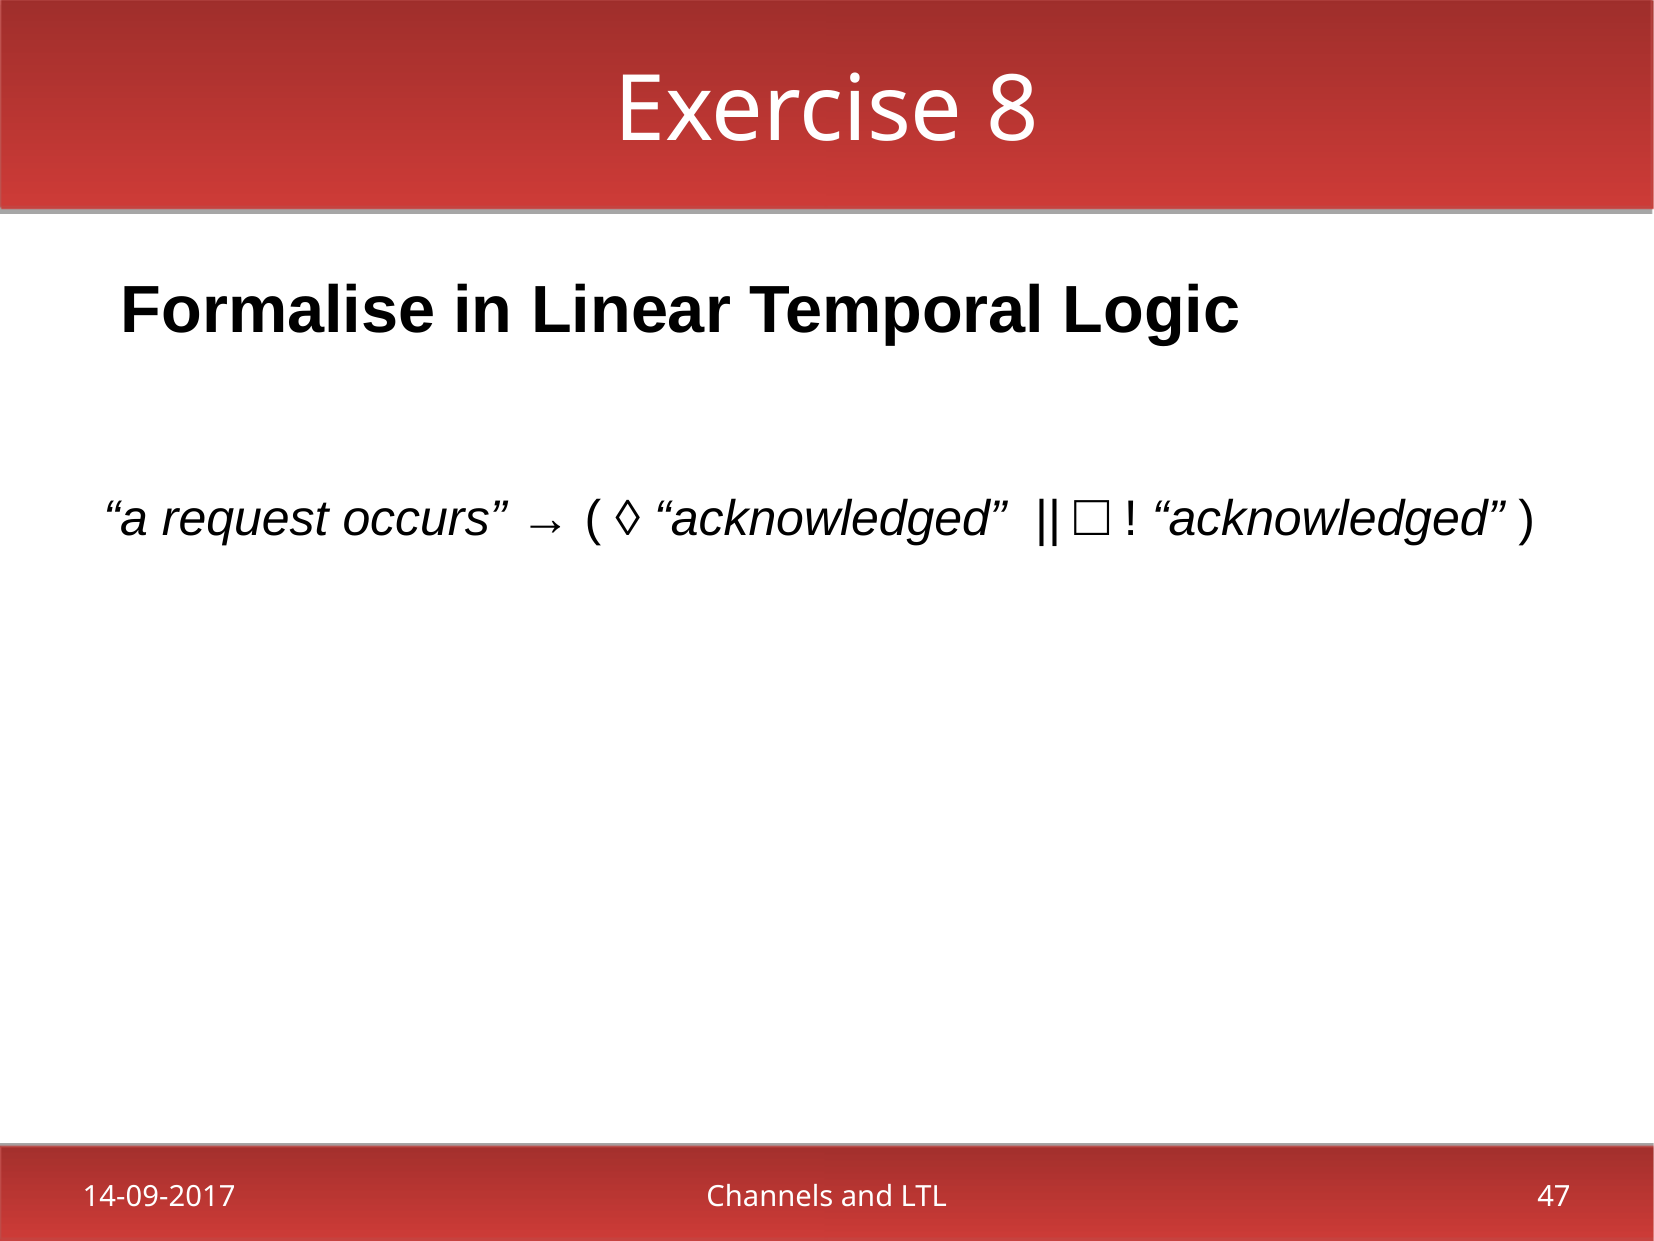

# Exercise 8
Formalise in Linear Temporal Logic
“a request occurs” → ( ◊ “acknowledged” || □ ! “acknowledged” )
14-09-2017
Channels and LTL
47